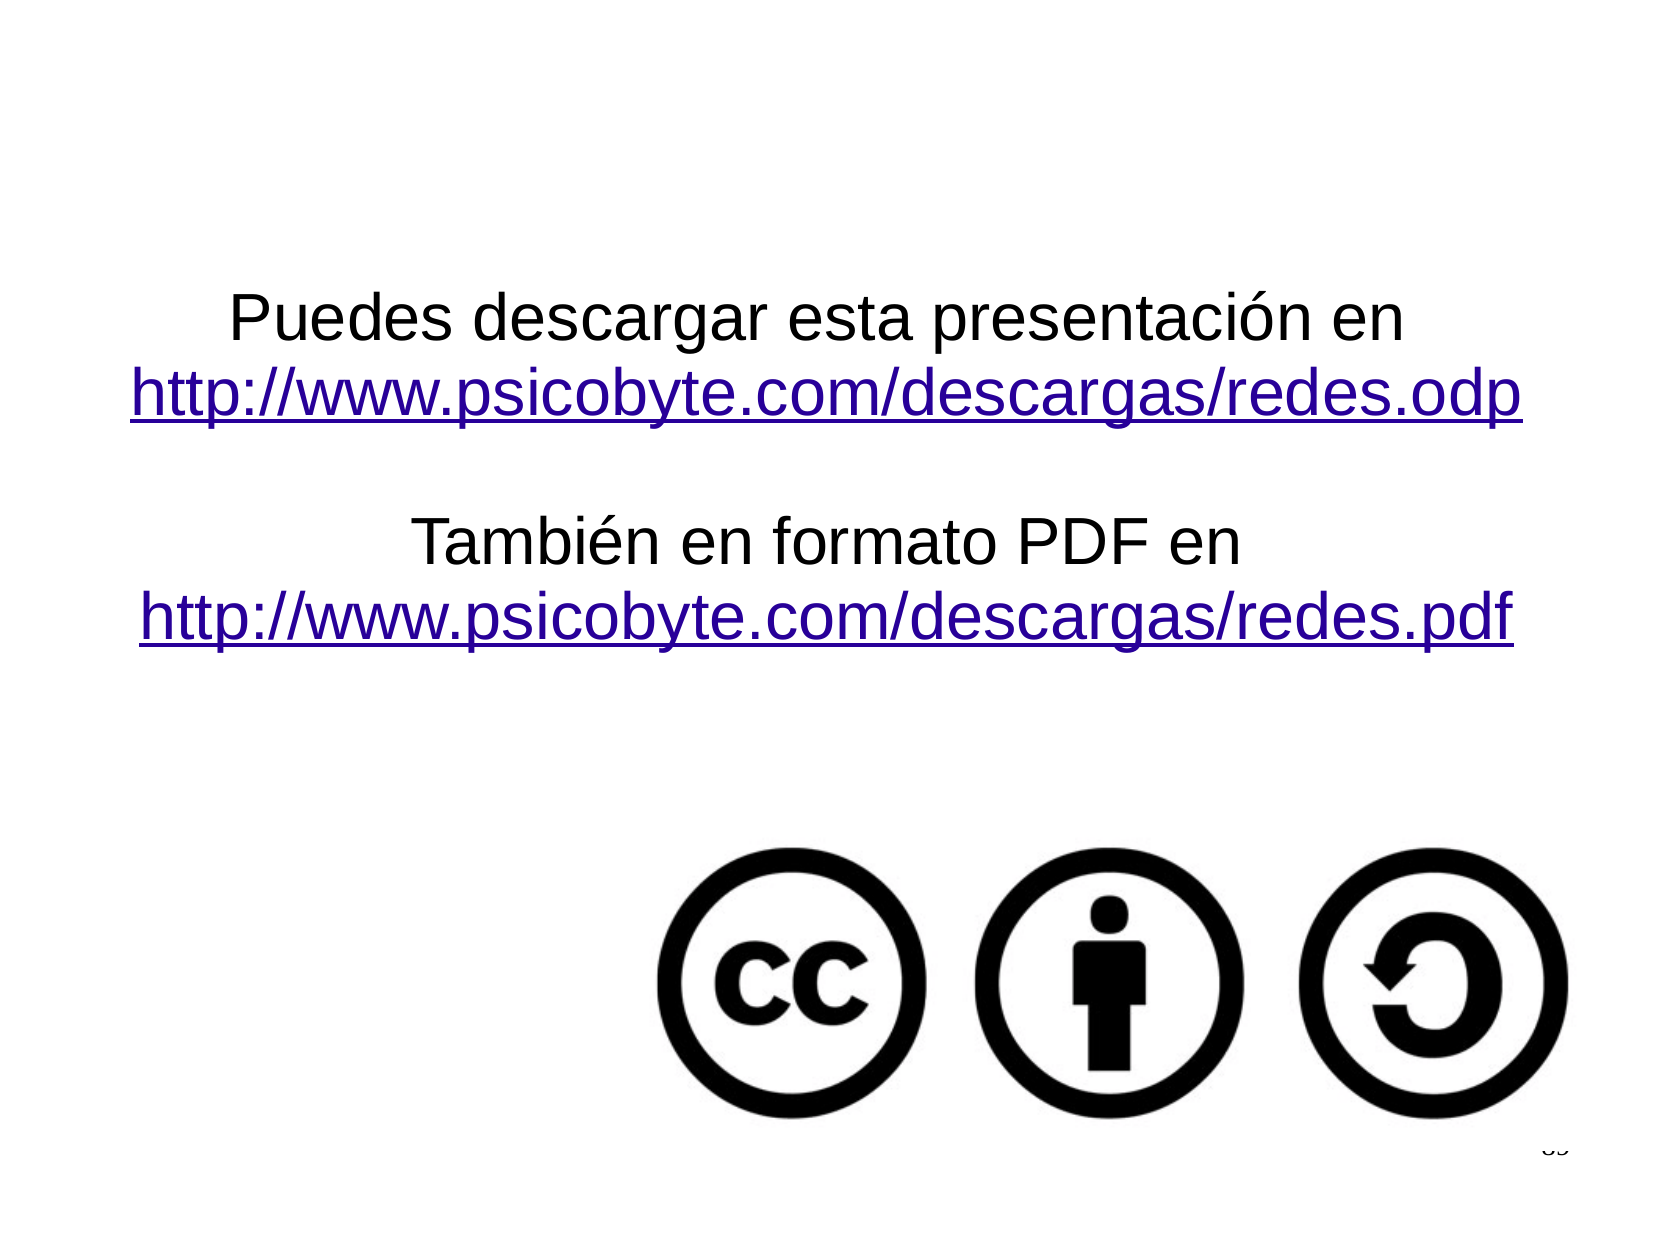

# Puedes descargar esta presentación en http://www.psicobyte.com/descargas/redes.odp
También en formato PDF en
http://www.psicobyte.com/descargas/redes.pdf
89